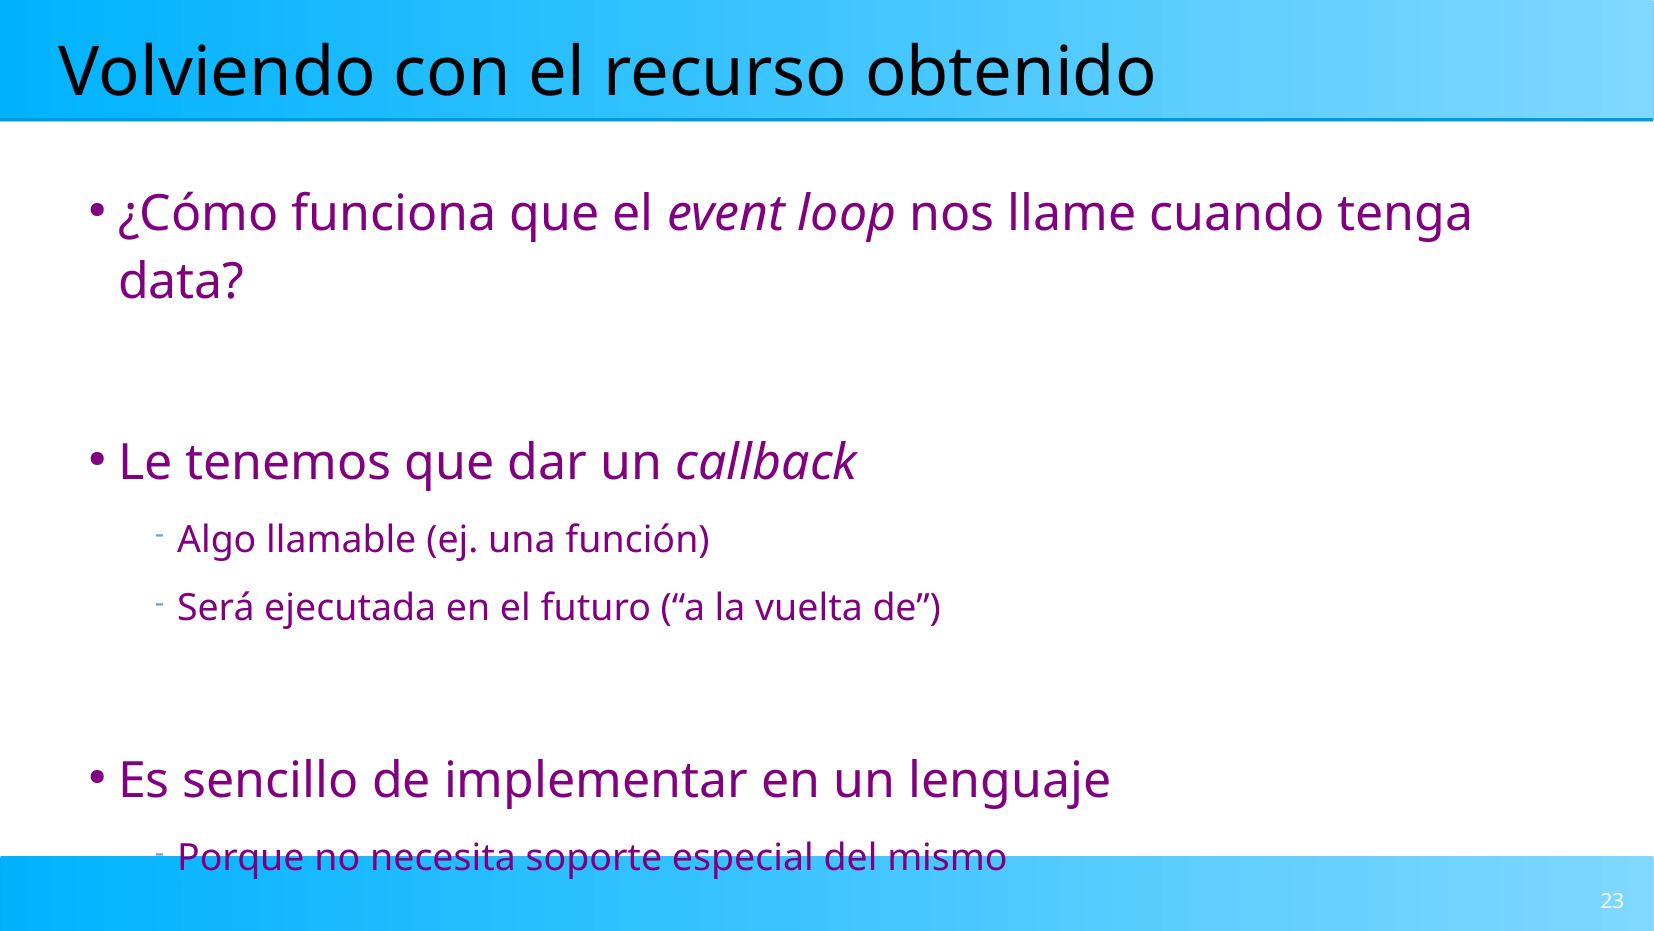

# Volviendo con el recurso obtenido
¿Cómo funciona que el event loop nos llame cuando tenga data?
Le tenemos que dar un callback
Algo llamable (ej. una función)
Será ejecutada en el futuro (“a la vuelta de”)
Es sencillo de implementar en un lenguaje
Porque no necesita soporte especial del mismo
23